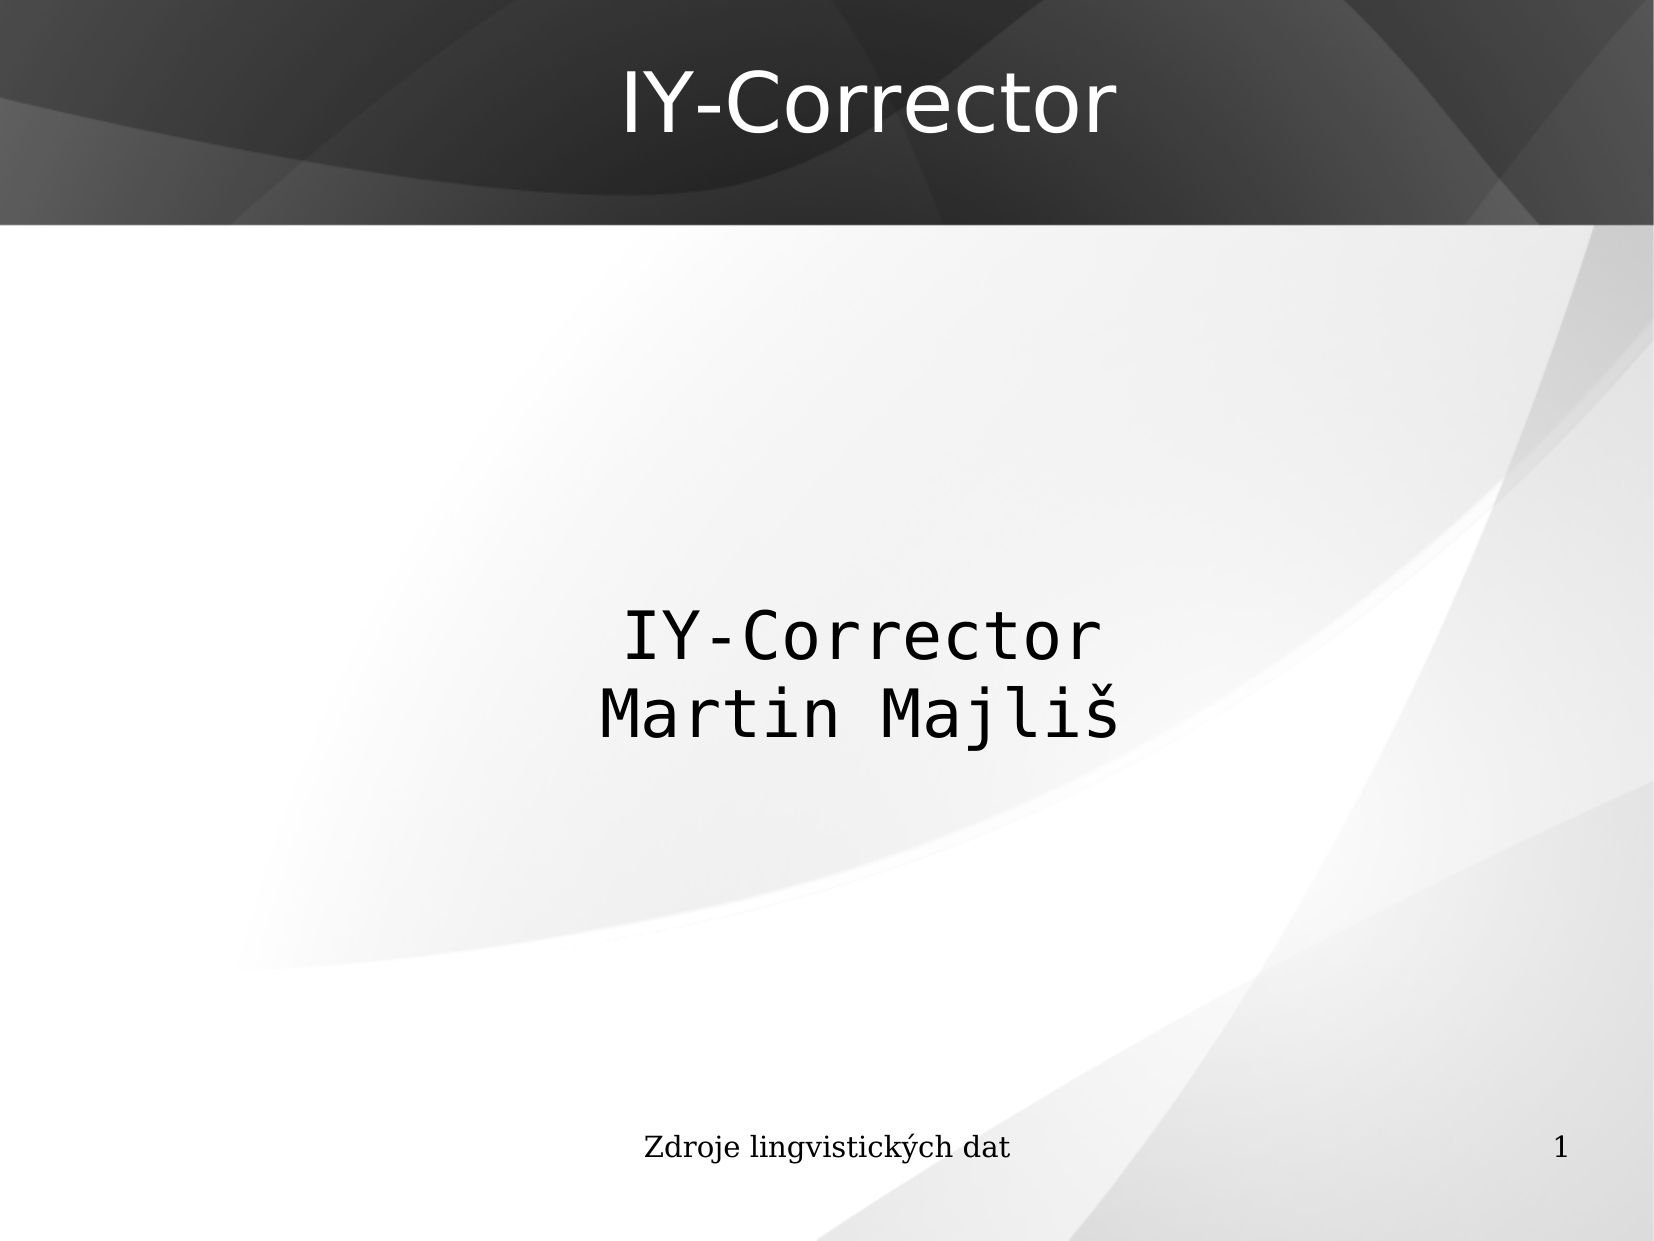

# IY-Corrector
IY-Corrector
Martin Majliš
Zdroje lingvistických dat
1